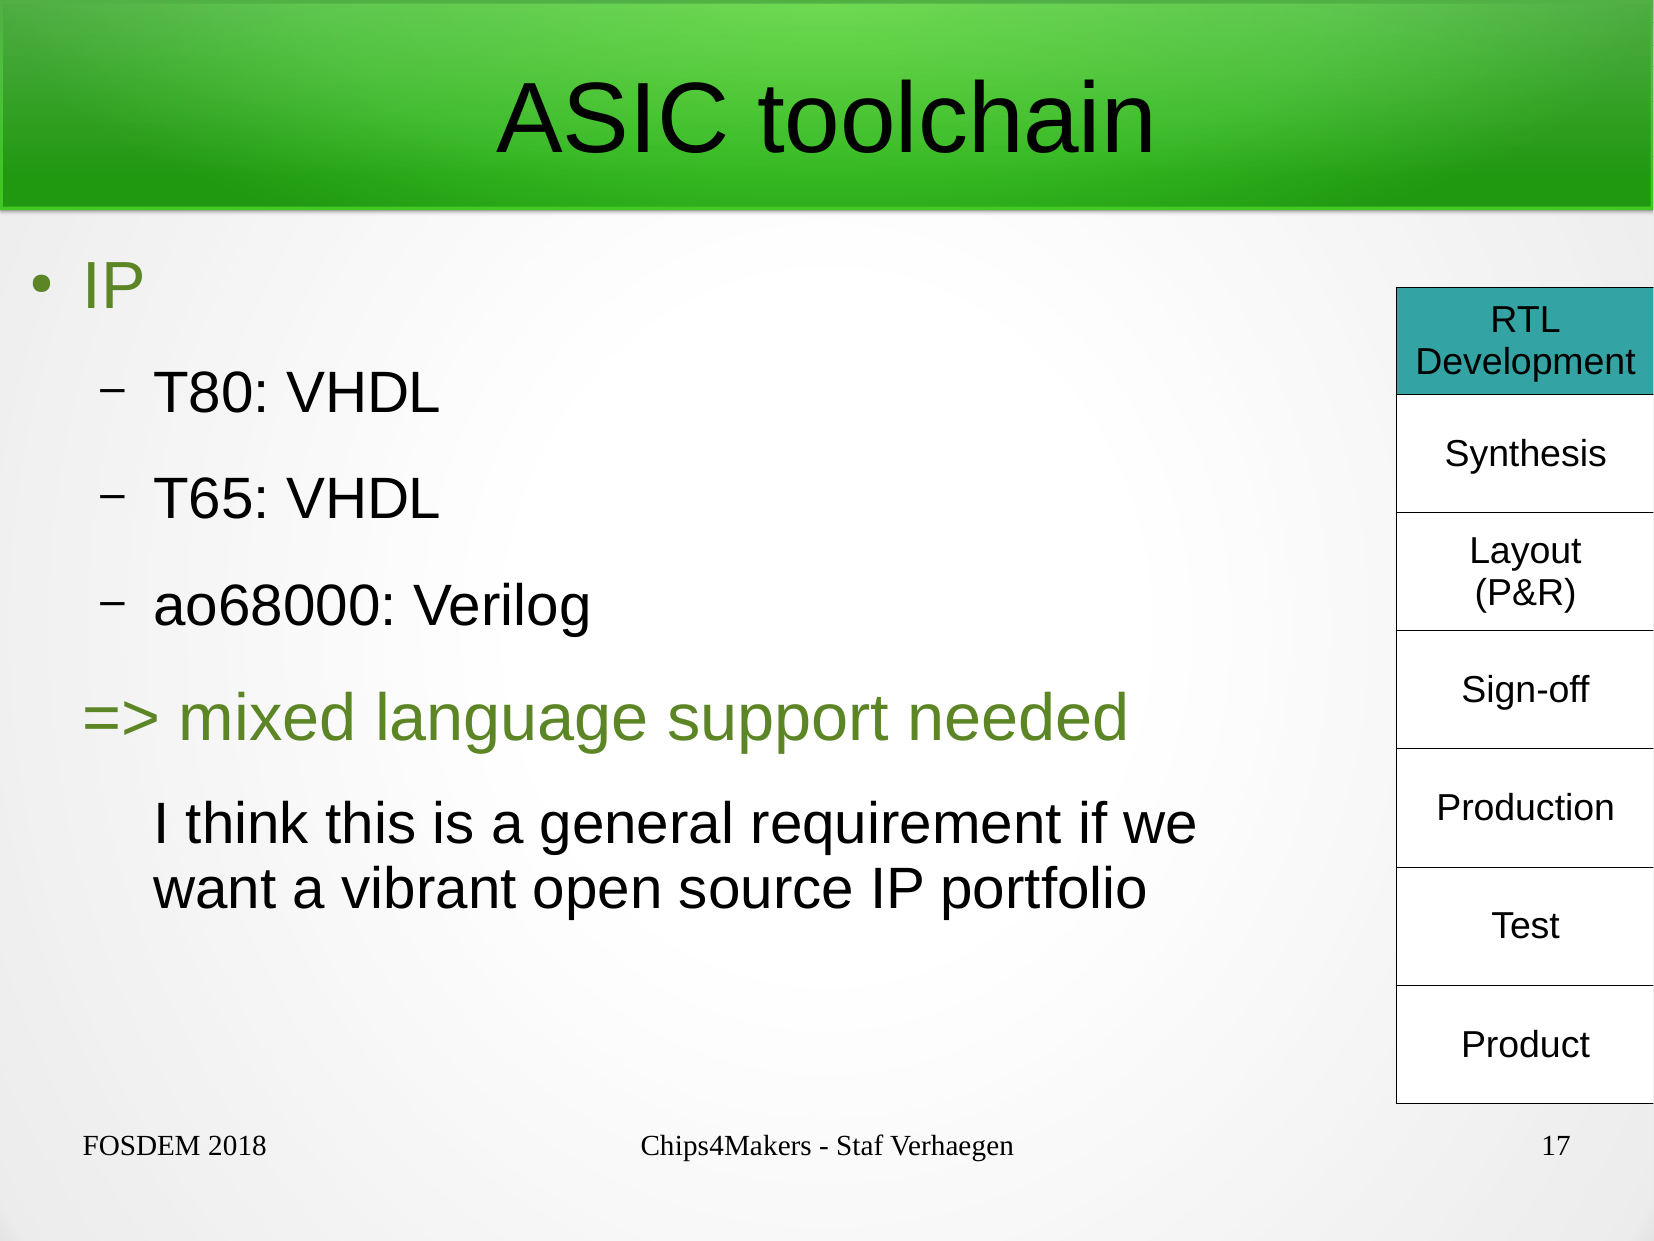

# ASIC toolchain
IP
T80: VHDL
T65: VHDL
ao68000: Verilog
=> mixed language support needed
I think this is a general requirement if we want a vibrant open source IP portfolio
| RTL Development |
| --- |
| Synthesis |
| Layout (P&R) |
| Sign-off |
| Production |
| Test |
| Product |
FOSDEM 2018
Chips4Makers - Staf Verhaegen
17